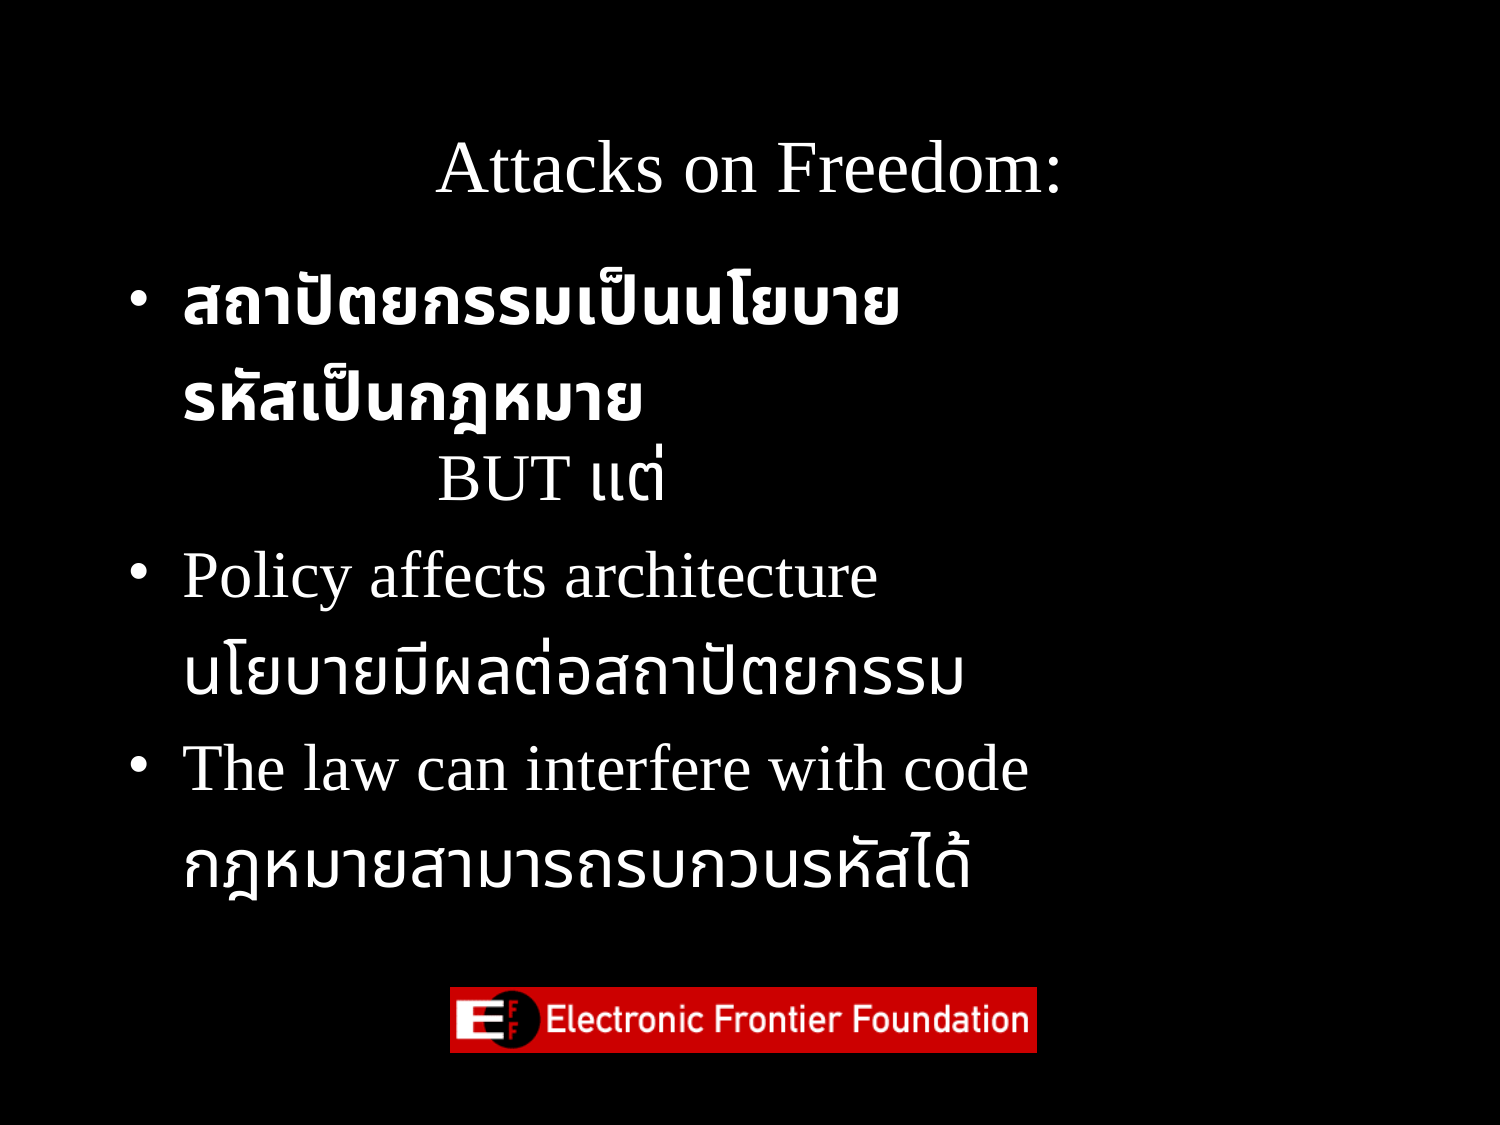

# Attacks on Freedom:
สถาปัตยกรรมเป็นนโยบาย
รหัสเป็นกฎหมาย
 BUT แต่
Policy affects architecture
นโยบายมีผลต่อสถาปัตยกรรม
The law can interfere with code
กฎหมายสามารถรบกวนรหัสได้